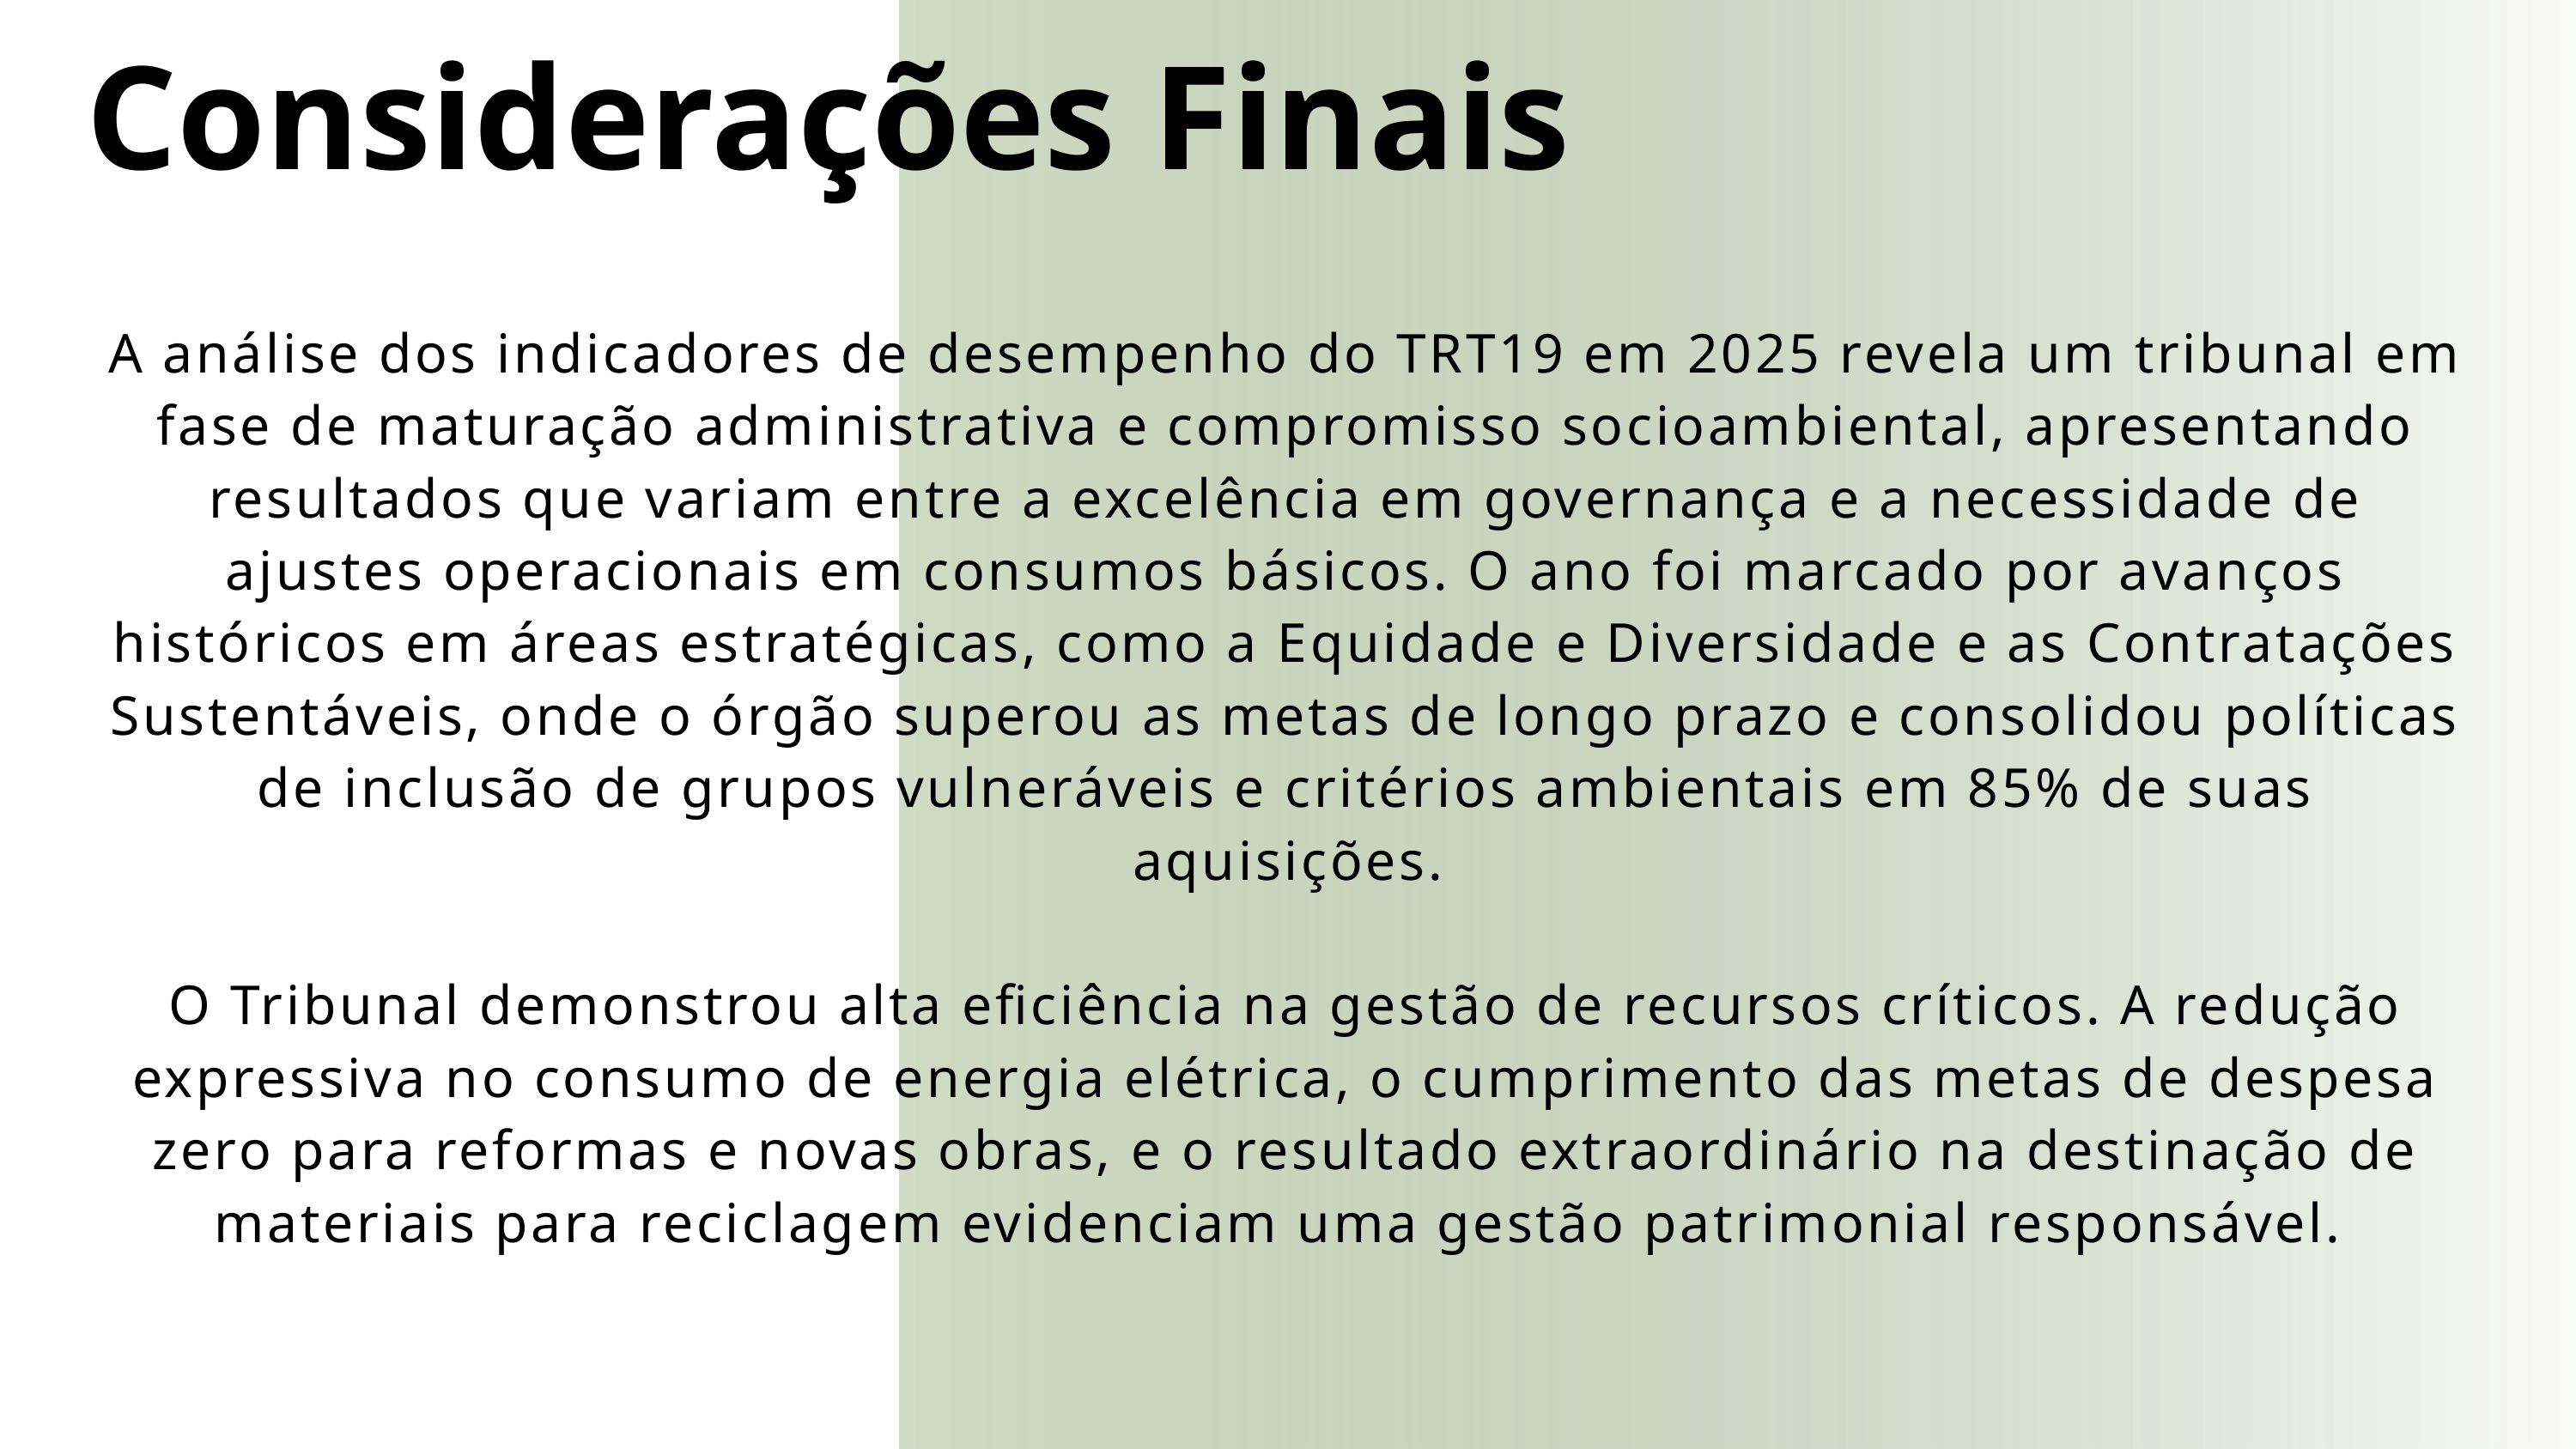

Considerações Finais
A análise dos indicadores de desempenho do TRT19 em 2025 revela um tribunal em fase de maturação administrativa e compromisso socioambiental, apresentando resultados que variam entre a excelência em governança e a necessidade de ajustes operacionais em consumos básicos. O ano foi marcado por avanços históricos em áreas estratégicas, como a Equidade e Diversidade e as Contratações Sustentáveis, onde o órgão superou as metas de longo prazo e consolidou políticas de inclusão de grupos vulneráveis e critérios ambientais em 85% de suas aquisições.
O Tribunal demonstrou alta eficiência na gestão de recursos críticos. A redução expressiva no consumo de energia elétrica, o cumprimento das metas de despesa zero para reformas e novas obras, e o resultado extraordinário na destinação de materiais para reciclagem evidenciam uma gestão patrimonial responsável.